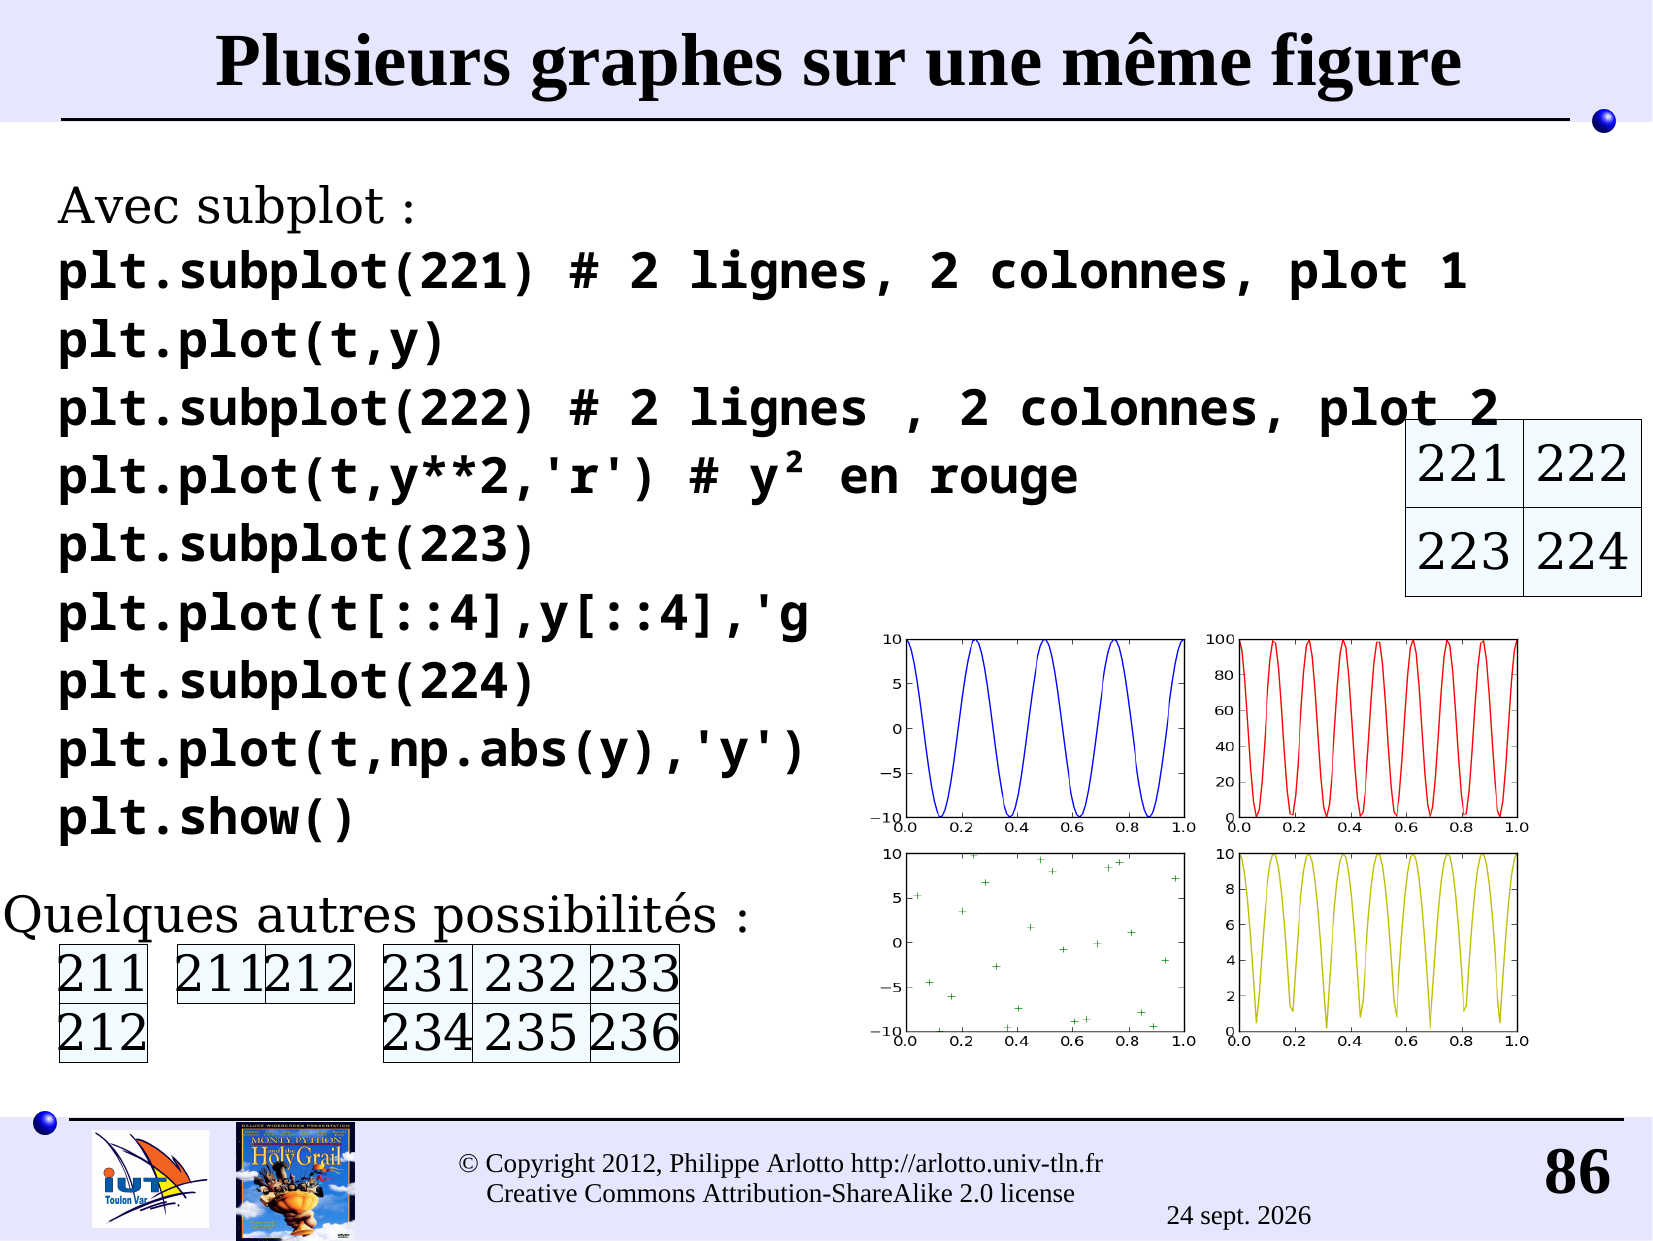

# Plusieurs graphes sur une même figure
Avec subplot :
plt.subplot(221) # 2 lignes, 2 colonnes, plot 1
plt.plot(t,y)
plt.subplot(222) # 2 lignes , 2 colonnes, plot 2
plt.plot(t,y**2,'r') # y² en rouge
plt.subplot(223)
plt.plot(t[::4],y[::4],'g+')# un point sur 4
plt.subplot(224)
plt.plot(t,np.abs(y),'y')
plt.show()
221
222
223
224
Quelques autres possibilités :
211
211
212
231
232
233
212
234
235
236